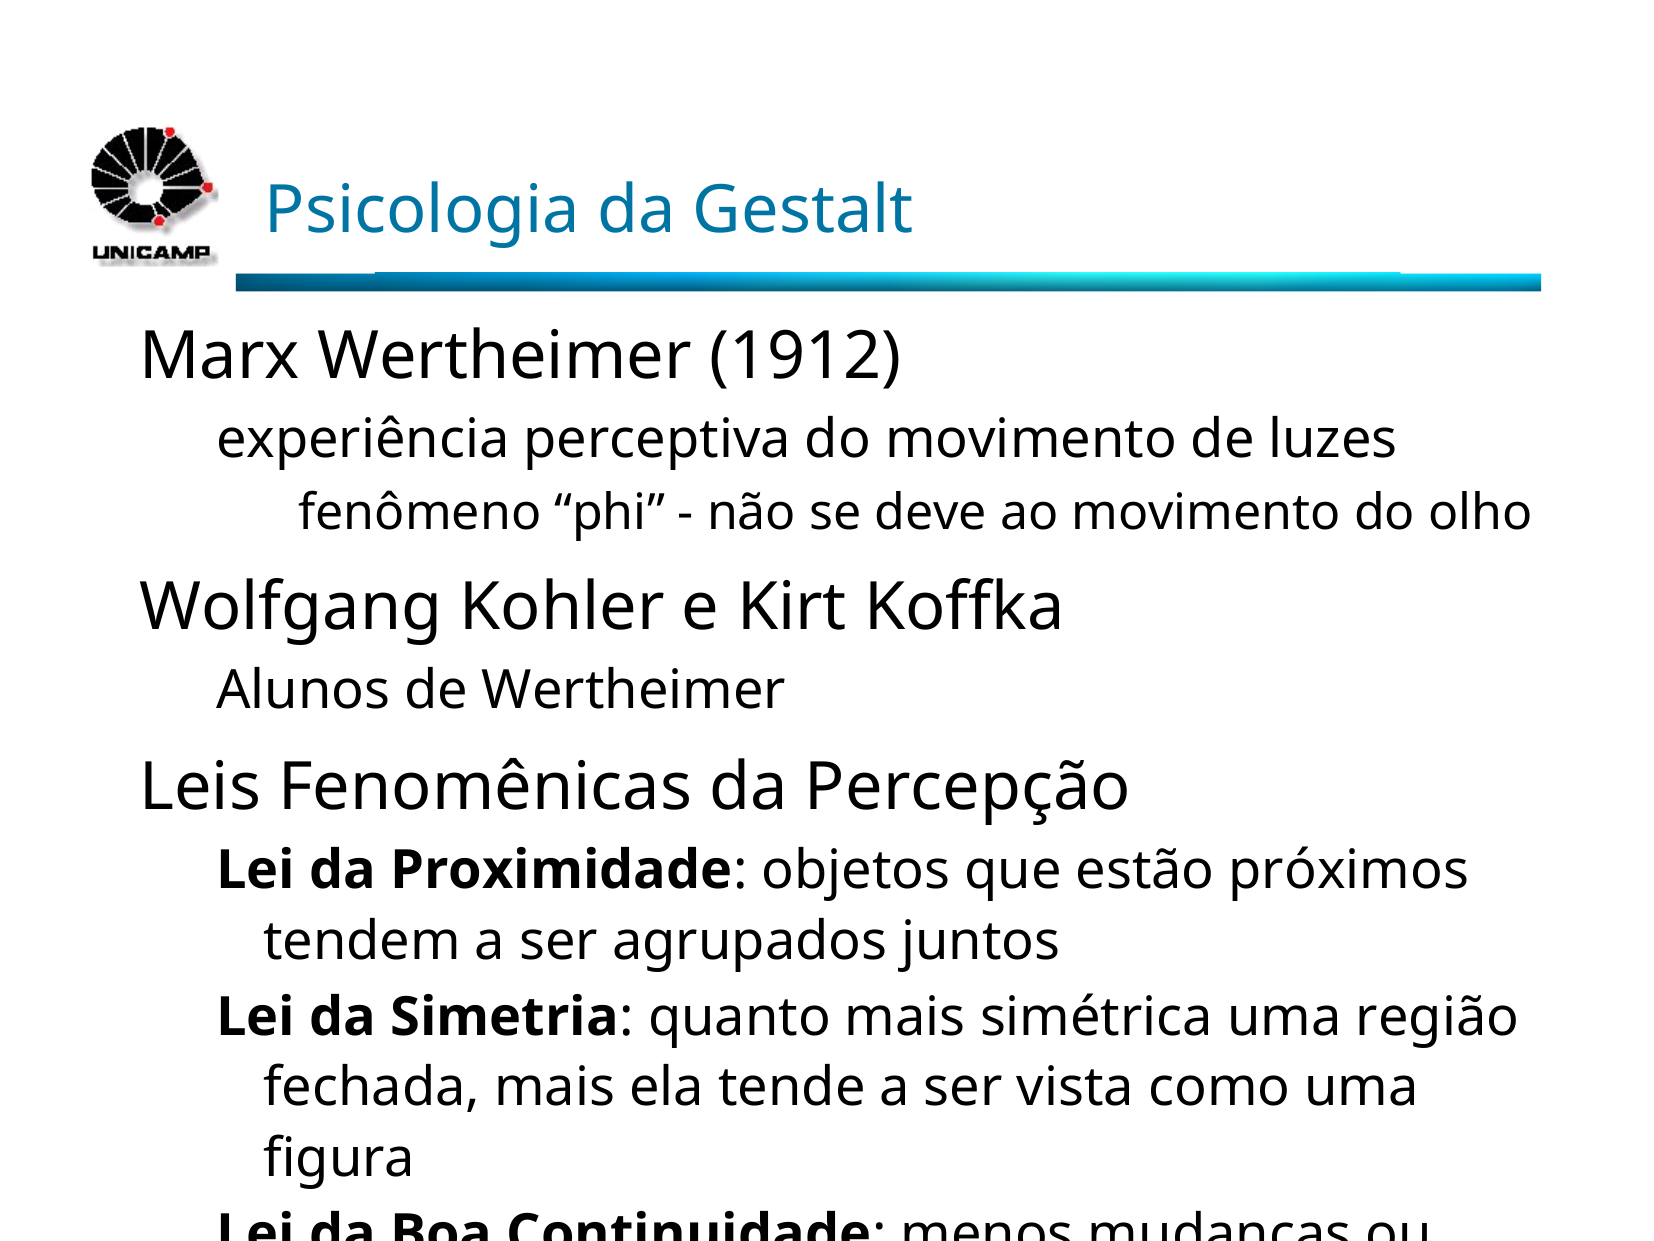

# Psicologia da Gestalt
Marx Wertheimer (1912)
experiência perceptiva do movimento de luzes
fenômeno “phi” - não se deve ao movimento do olho
Wolfgang Kohler e Kirt Koffka
Alunos de Wertheimer
Leis Fenomênicas da Percepção
Lei da Proximidade: objetos que estão próximos tendem a ser agrupados juntos
Lei da Simetria: quanto mais simétrica uma região fechada, mais ela tende a ser vista como uma figura
Lei da Boa Continuidade: menos mudanças ou interrupções em linhas retas ou levemente curvas